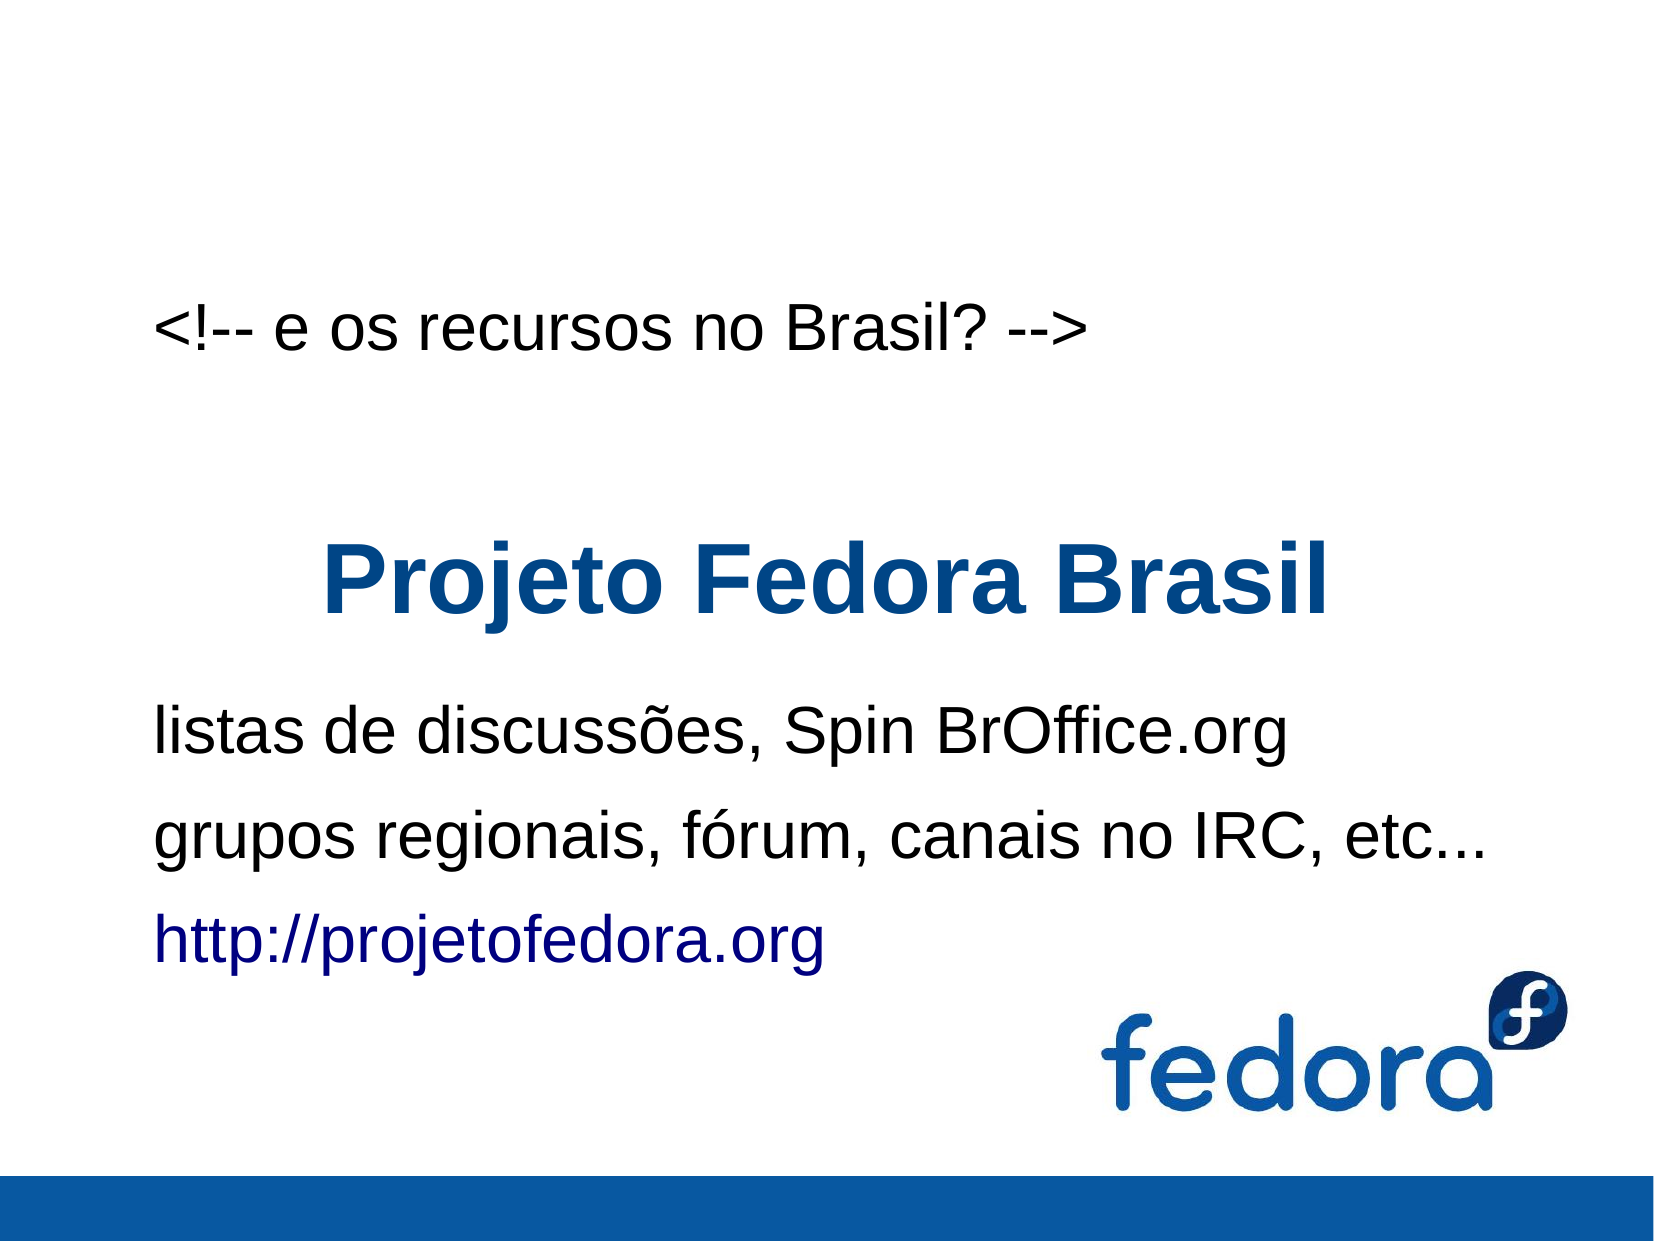

Projeto Fedora Brasil
# <!-- e os recursos no Brasil? -->
listas de discussões, Spin BrOffice.org
grupos regionais, fórum, canais no IRC, etc...
http://projetofedora.org